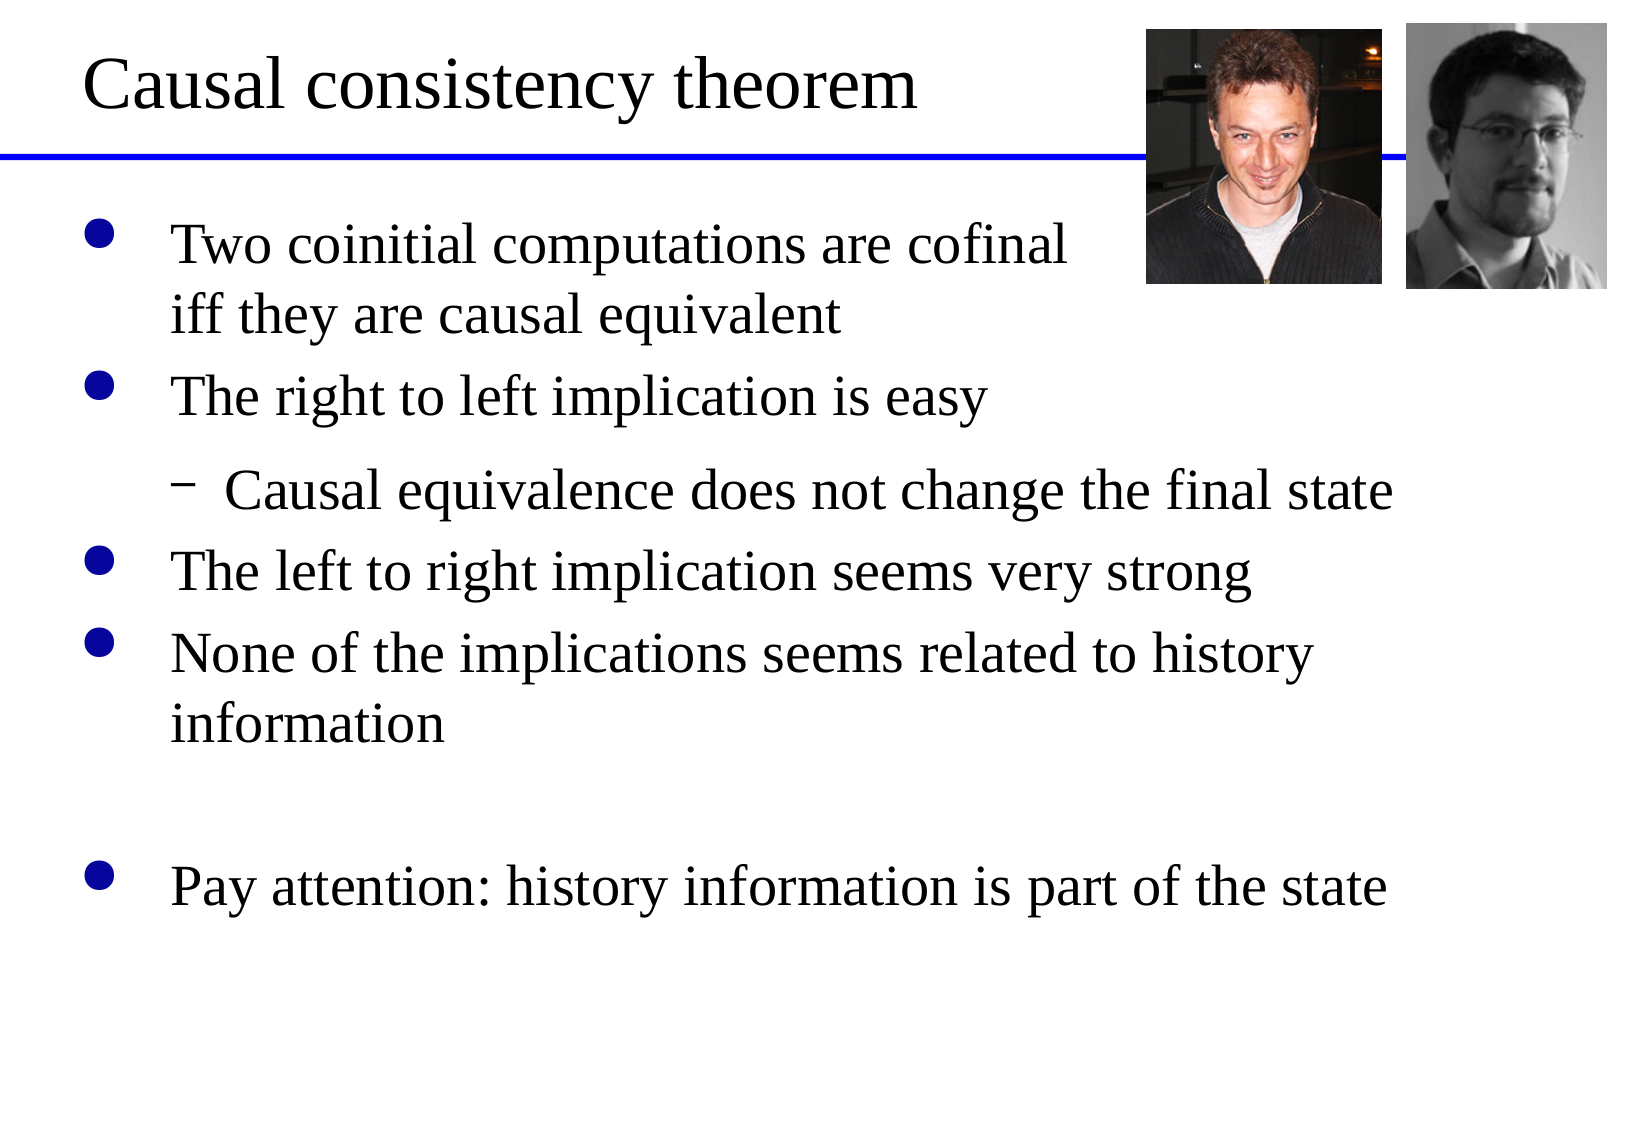

# Causal consistency theorem
Two coinitial computations are cofinal
iff they are causal equivalent
The right to left implication is easy
Causal equivalence does not change the final state
The left to right implication seems very strong
None of the implications seems related to history information
Pay attention: history information is part of the state